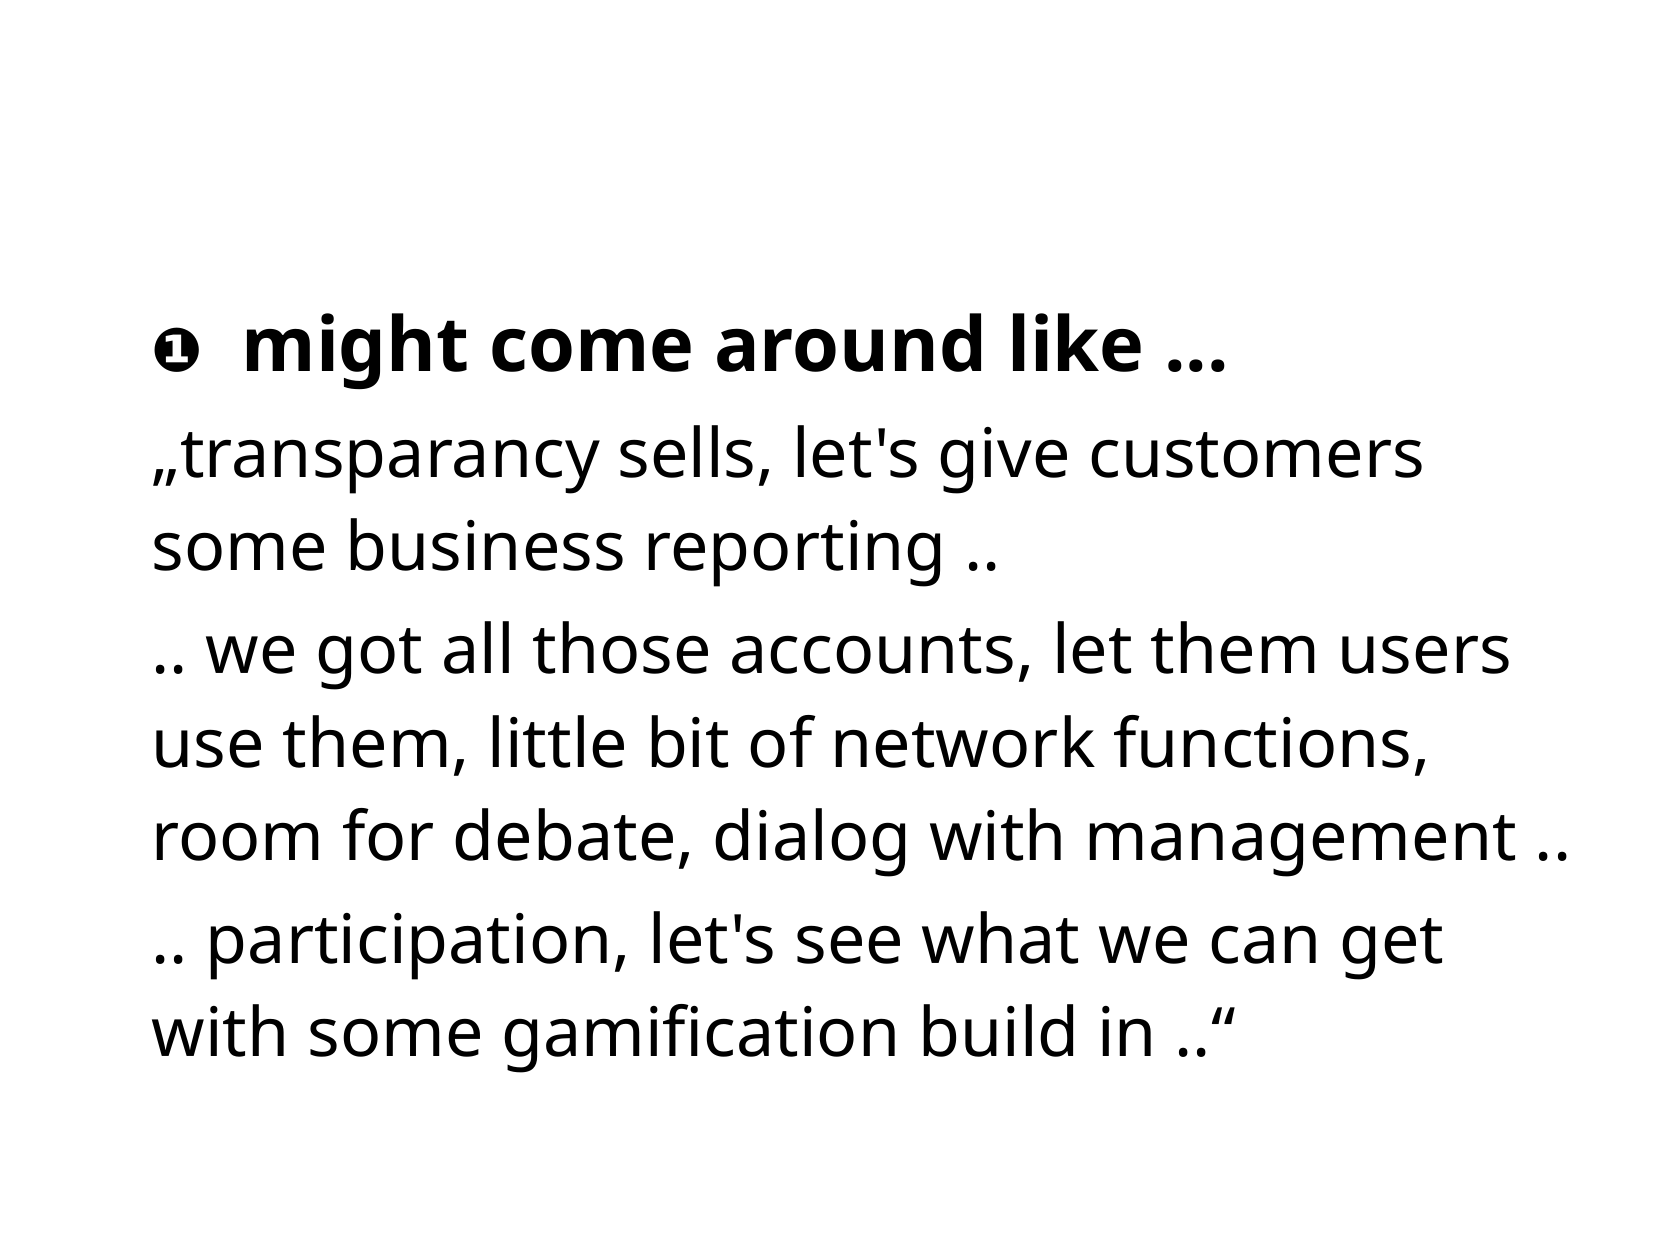

# ❶ might come around like ...
„transparancy sells, let's give customers some business reporting ..
.. we got all those accounts, let them users use them, little bit of network functions, room for debate, dialog with management ..
.. participation, let's see what we can get with some gamification build in ..“